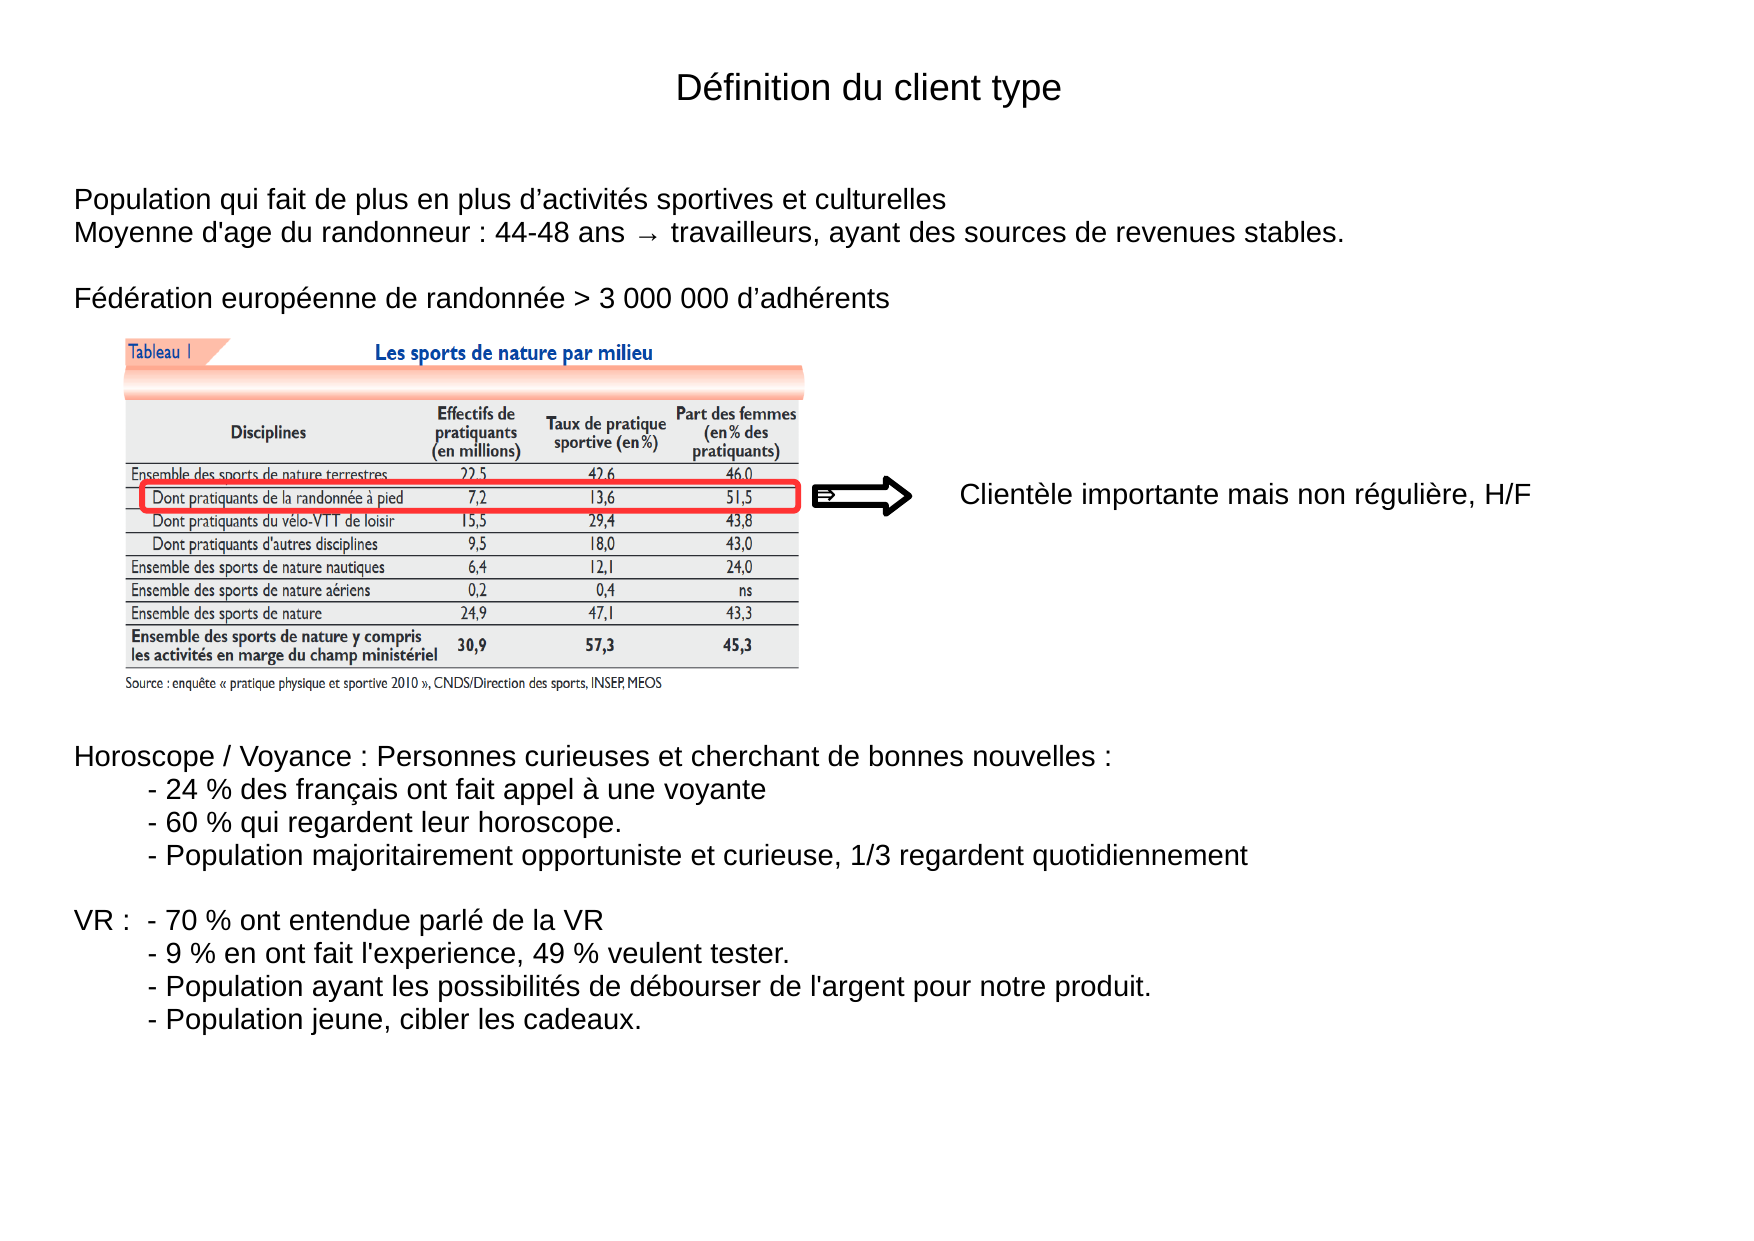

Définition du client type
Population qui fait de plus en plus d’activités sportives et culturelles
Moyenne d'age du randonneur : 44-48 ans → travailleurs, ayant des sources de revenues stables.
Fédération européenne de randonnée > 3 000 000 d’adhérents
										⇒		Clientèle importante mais non régulière, H/F
Horoscope / Voyance : Personnes curieuses et cherchant de bonnes nouvelles :
	- 24 % des français ont fait appel à une voyante
	- 60 % qui regardent leur horoscope.
	- Population majoritairement opportuniste et curieuse, 1/3 regardent quotidiennement
VR : - 70 % ont entendue parlé de la VR
	- 9 % en ont fait l'experience, 49 % veulent tester.
	- Population ayant les possibilités de débourser de l'argent pour notre produit.
	- Population jeune, cibler les cadeaux.